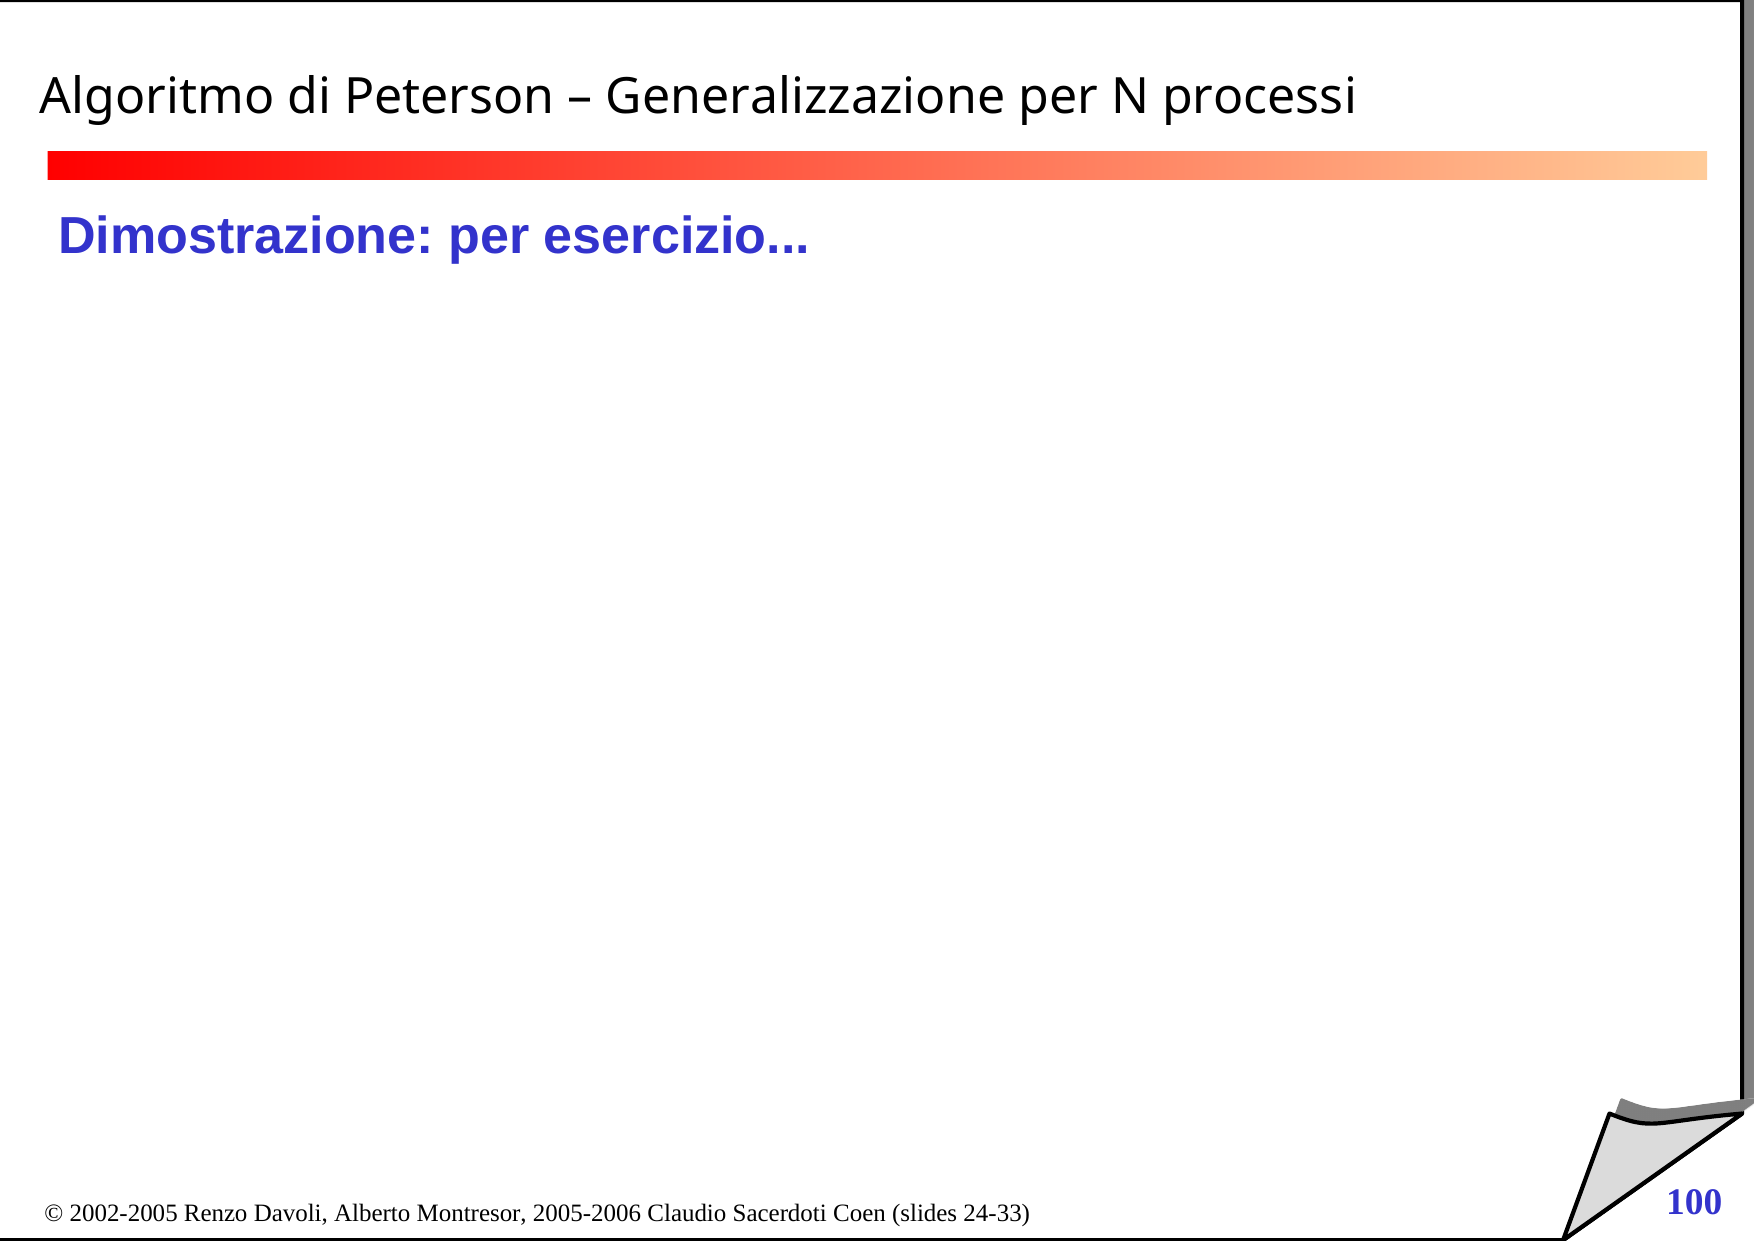

# Algoritmo di Peterson – Generalizzazione per N processi
Dimostrazione: per esercizio...